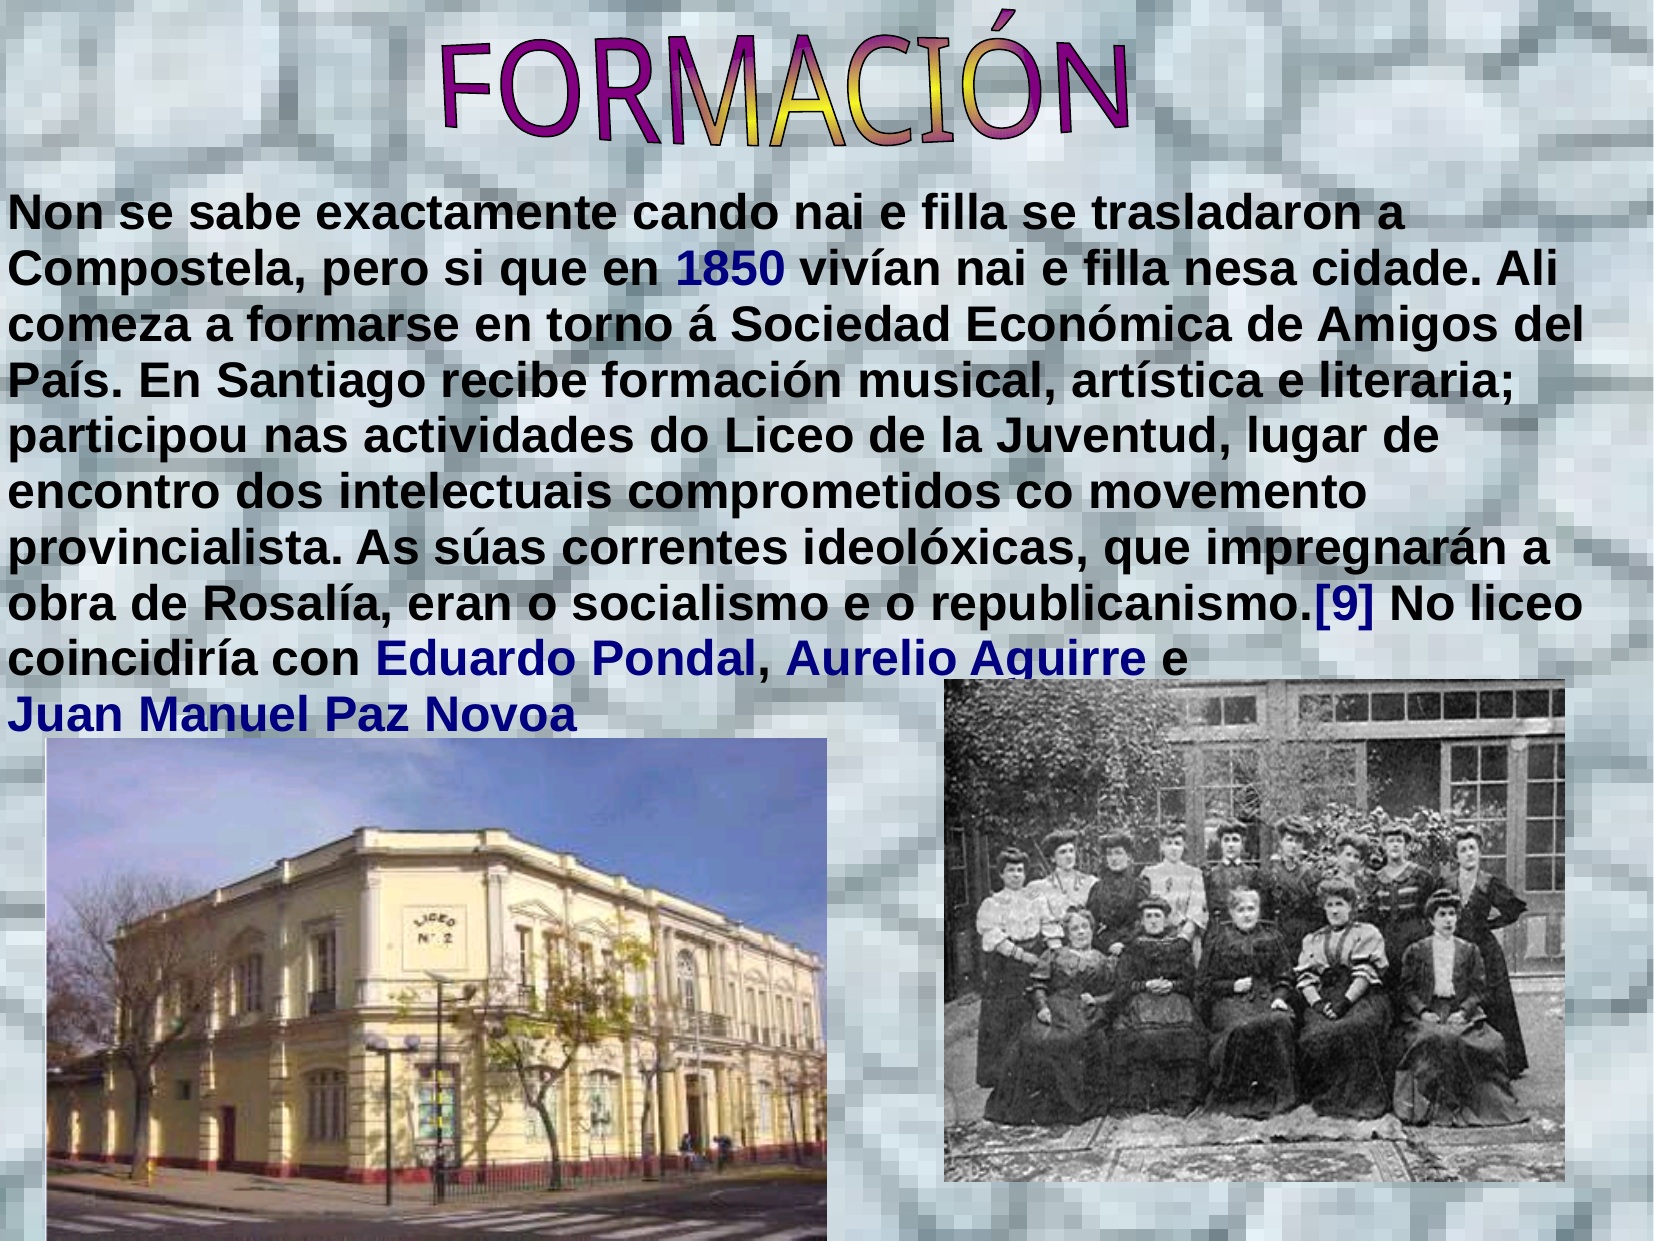

FORMACIÓN
Non se sabe exactamente cando nai e filla se trasladaron a Compostela, pero si que en 1850 vivían nai e filla nesa cidade. Ali comeza a formarse en torno á Sociedad Económica de Amigos del País. En Santiago recibe formación musical, artística e literaria; participou nas actividades do Liceo de la Juventud, lugar de encontro dos intelectuais comprometidos co movemento provincialista. As súas correntes ideolóxicas, que impregnarán a obra de Rosalía, eran o socialismo e o republicanismo.[9] No liceo coincidiría con Eduardo Pondal, Aurelio Aguirre e Juan Manuel Paz Novoa